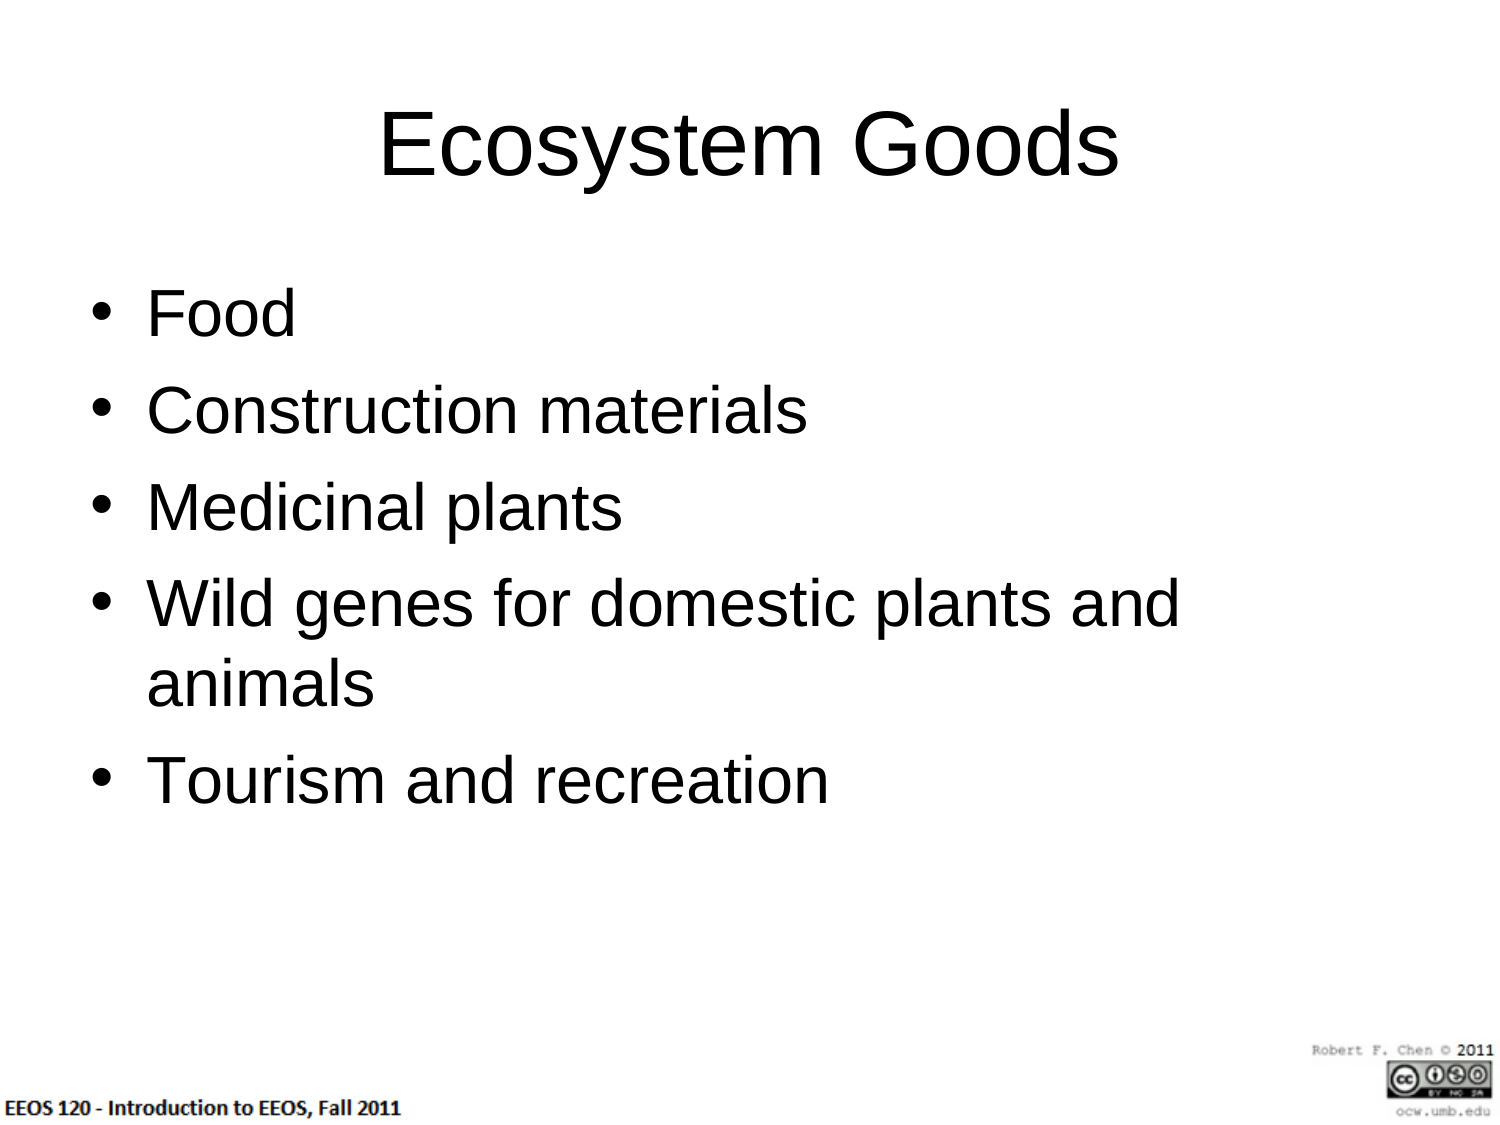

# Ecosystem Goods
Food
Construction materials
Medicinal plants
Wild genes for domestic plants and animals
Tourism and recreation